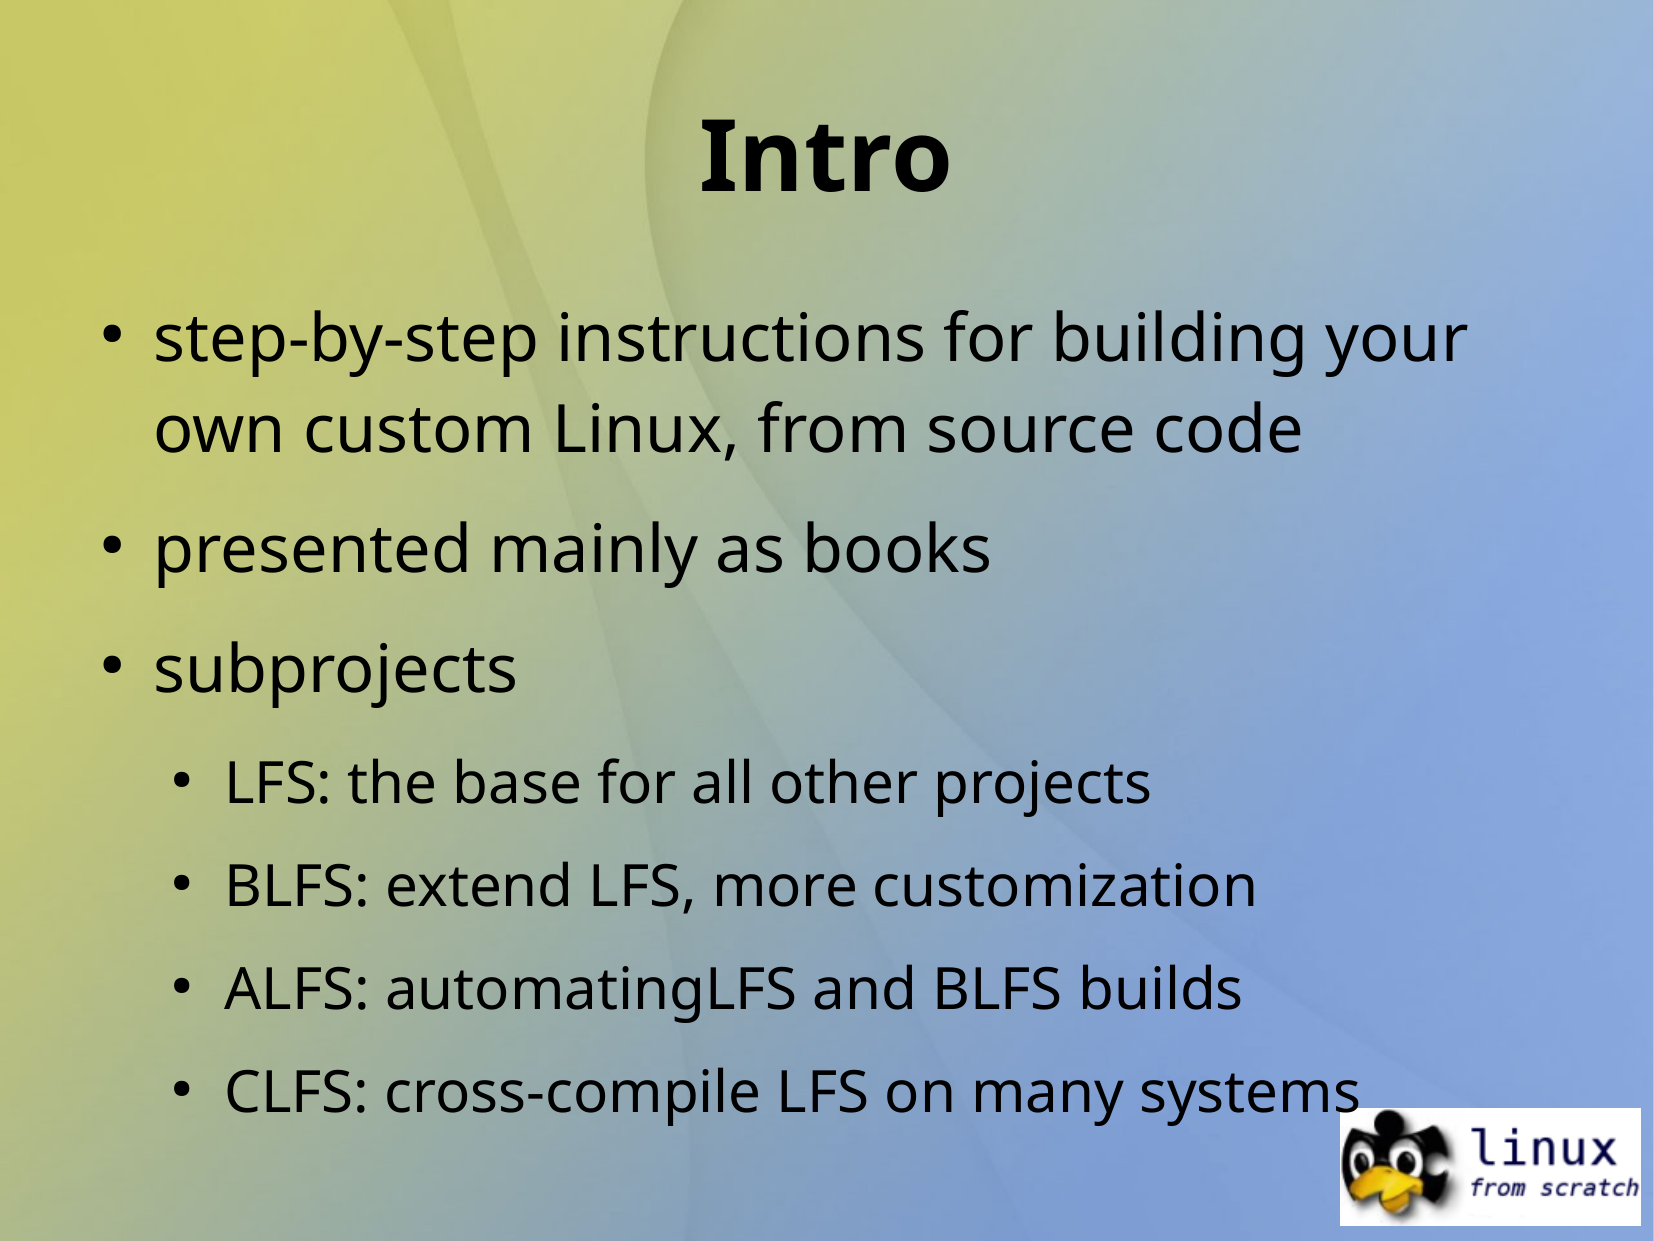

# Intro
step-by-step instructions for building your own custom Linux, from source code
presented mainly as books
subprojects
LFS: the base for all other projects
BLFS: extend LFS, more customization
ALFS: automatingLFS and BLFS builds
CLFS: cross-compile LFS on many systems